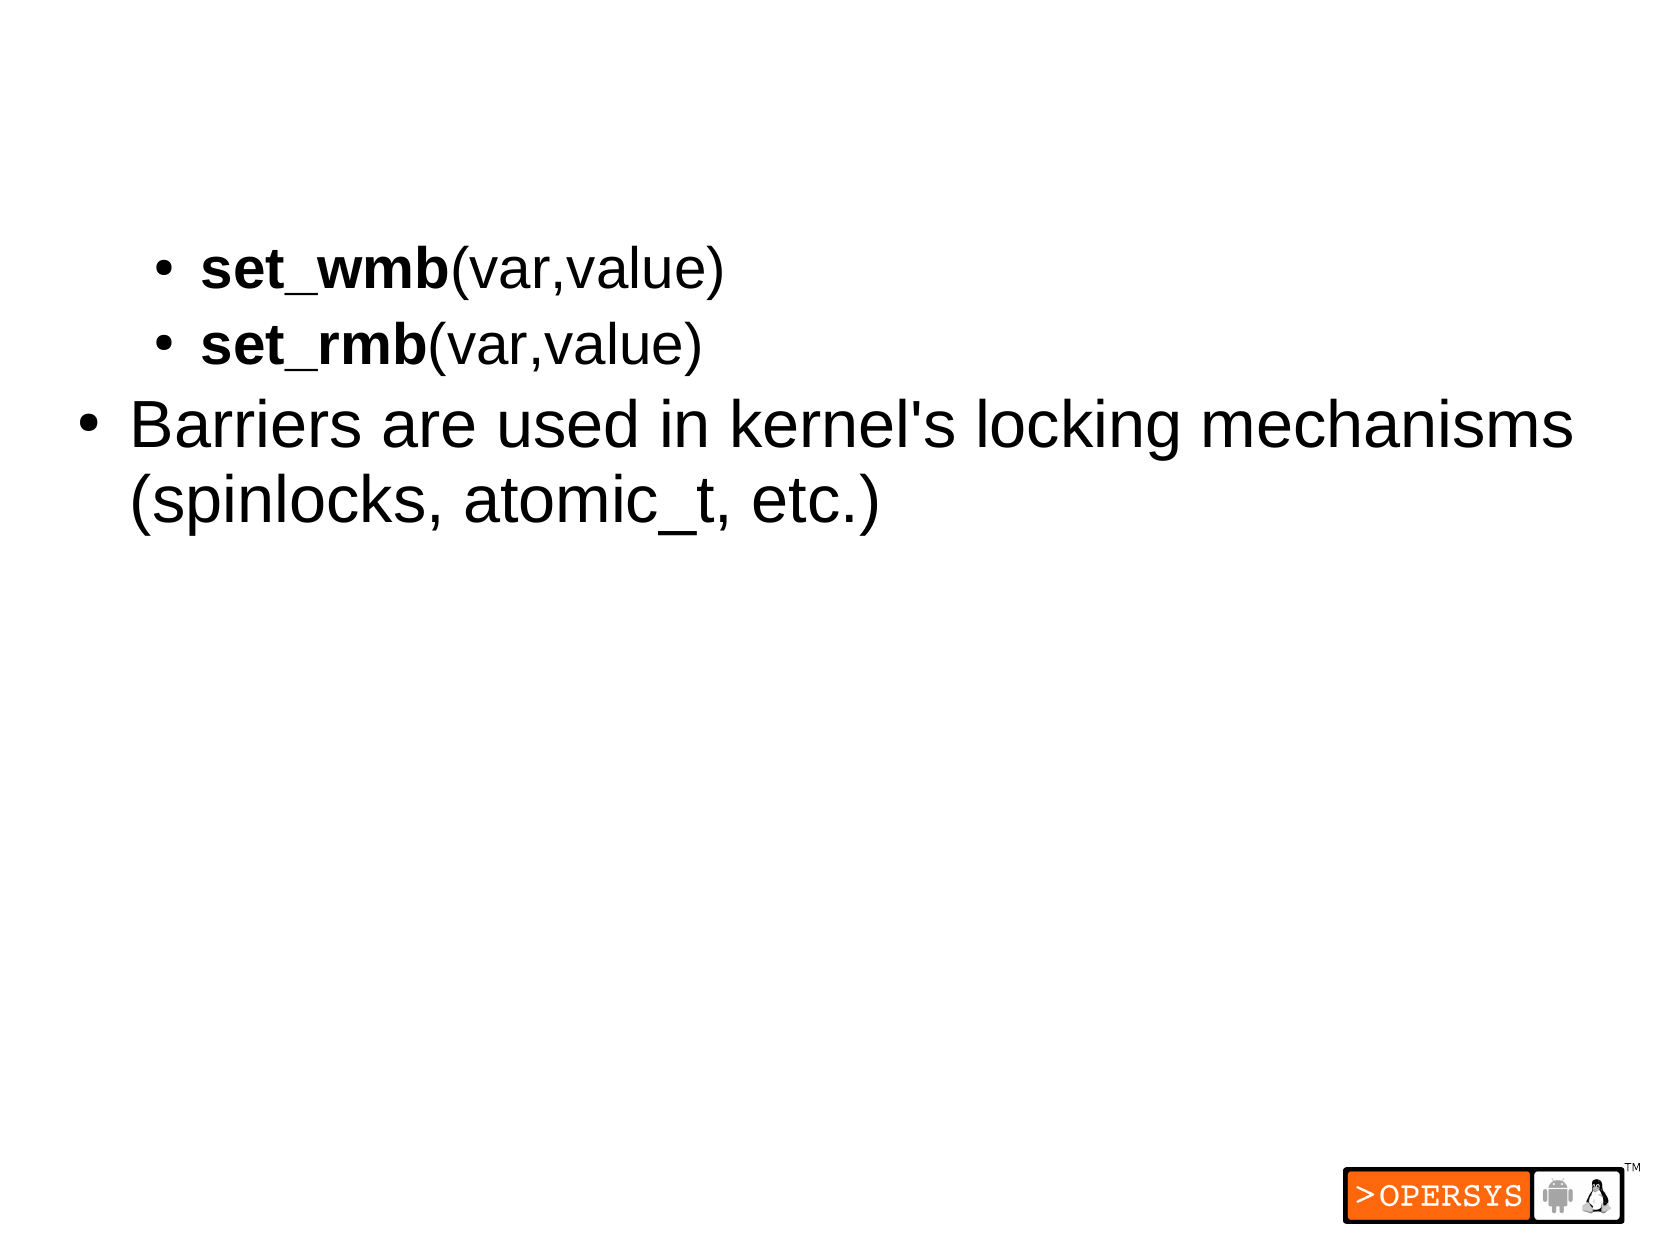

# set_wmb(var,value)
set_rmb(var,value)
Barriers are used in kernel's locking mechanisms (spinlocks, atomic_t, etc.)